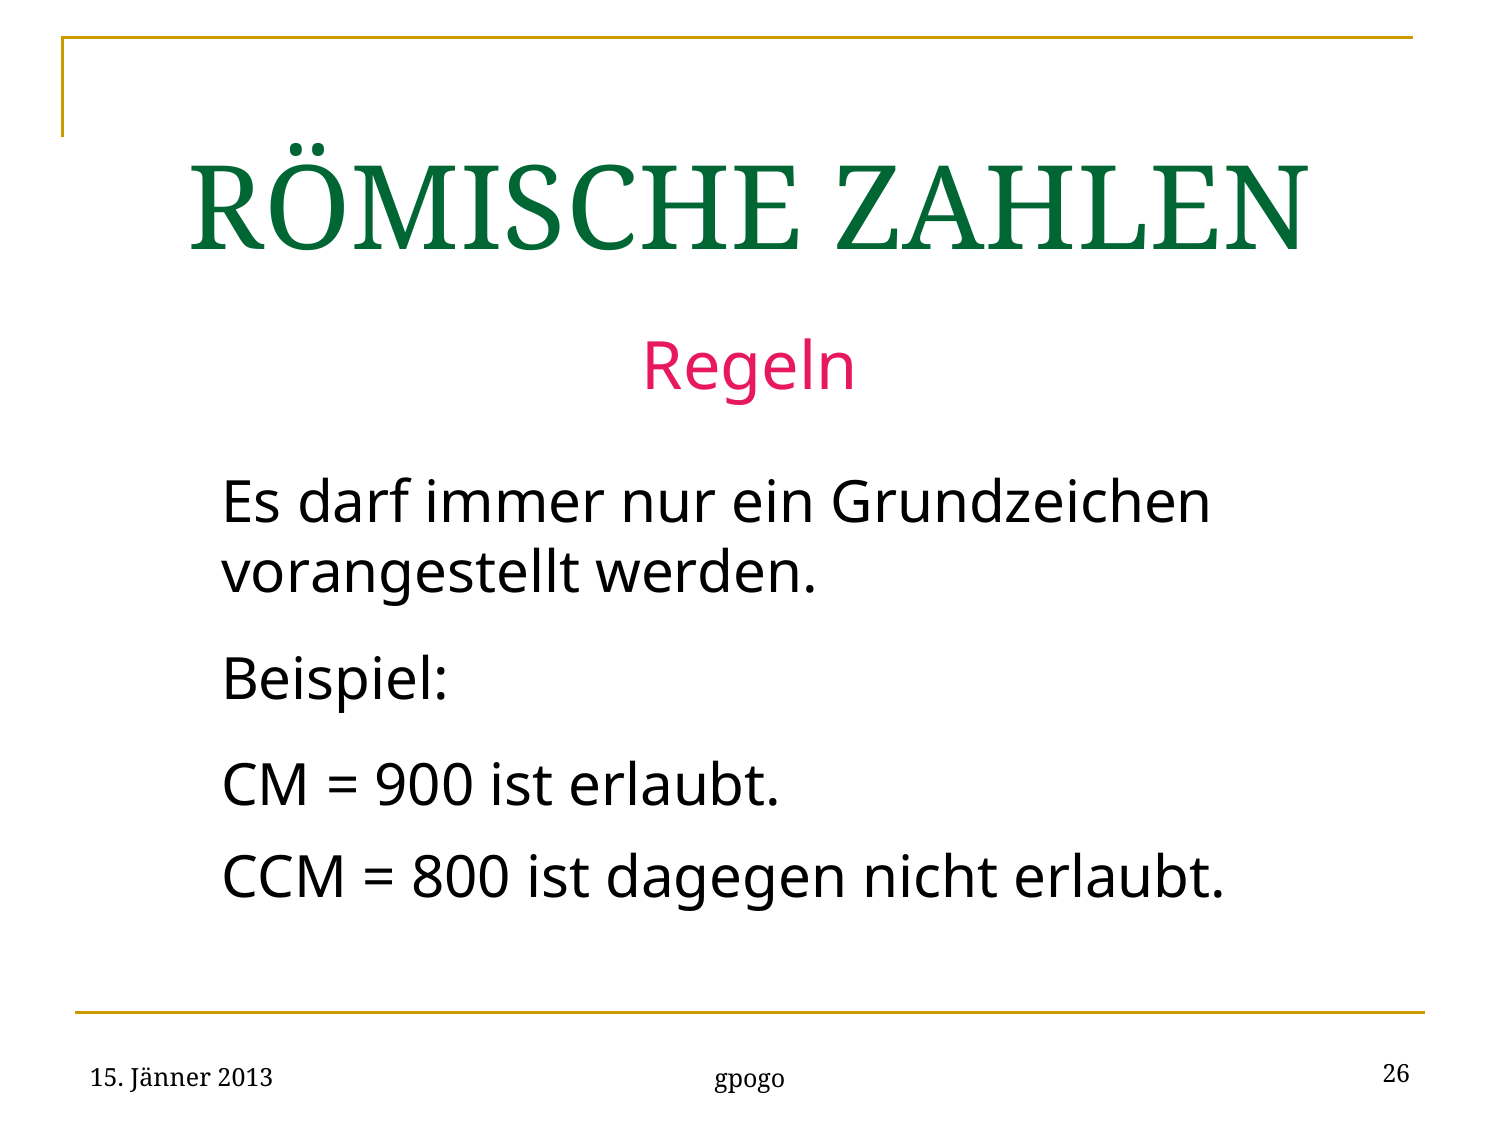

# RÖMISCHE ZAHLEN
Regeln
Es darf immer nur ein Grundzeichen vorangestellt werden.
Beispiel:
CM = 900 ist erlaubt.
CCM = 800 ist dagegen nicht erlaubt.
15. Jänner 2013
gpogo